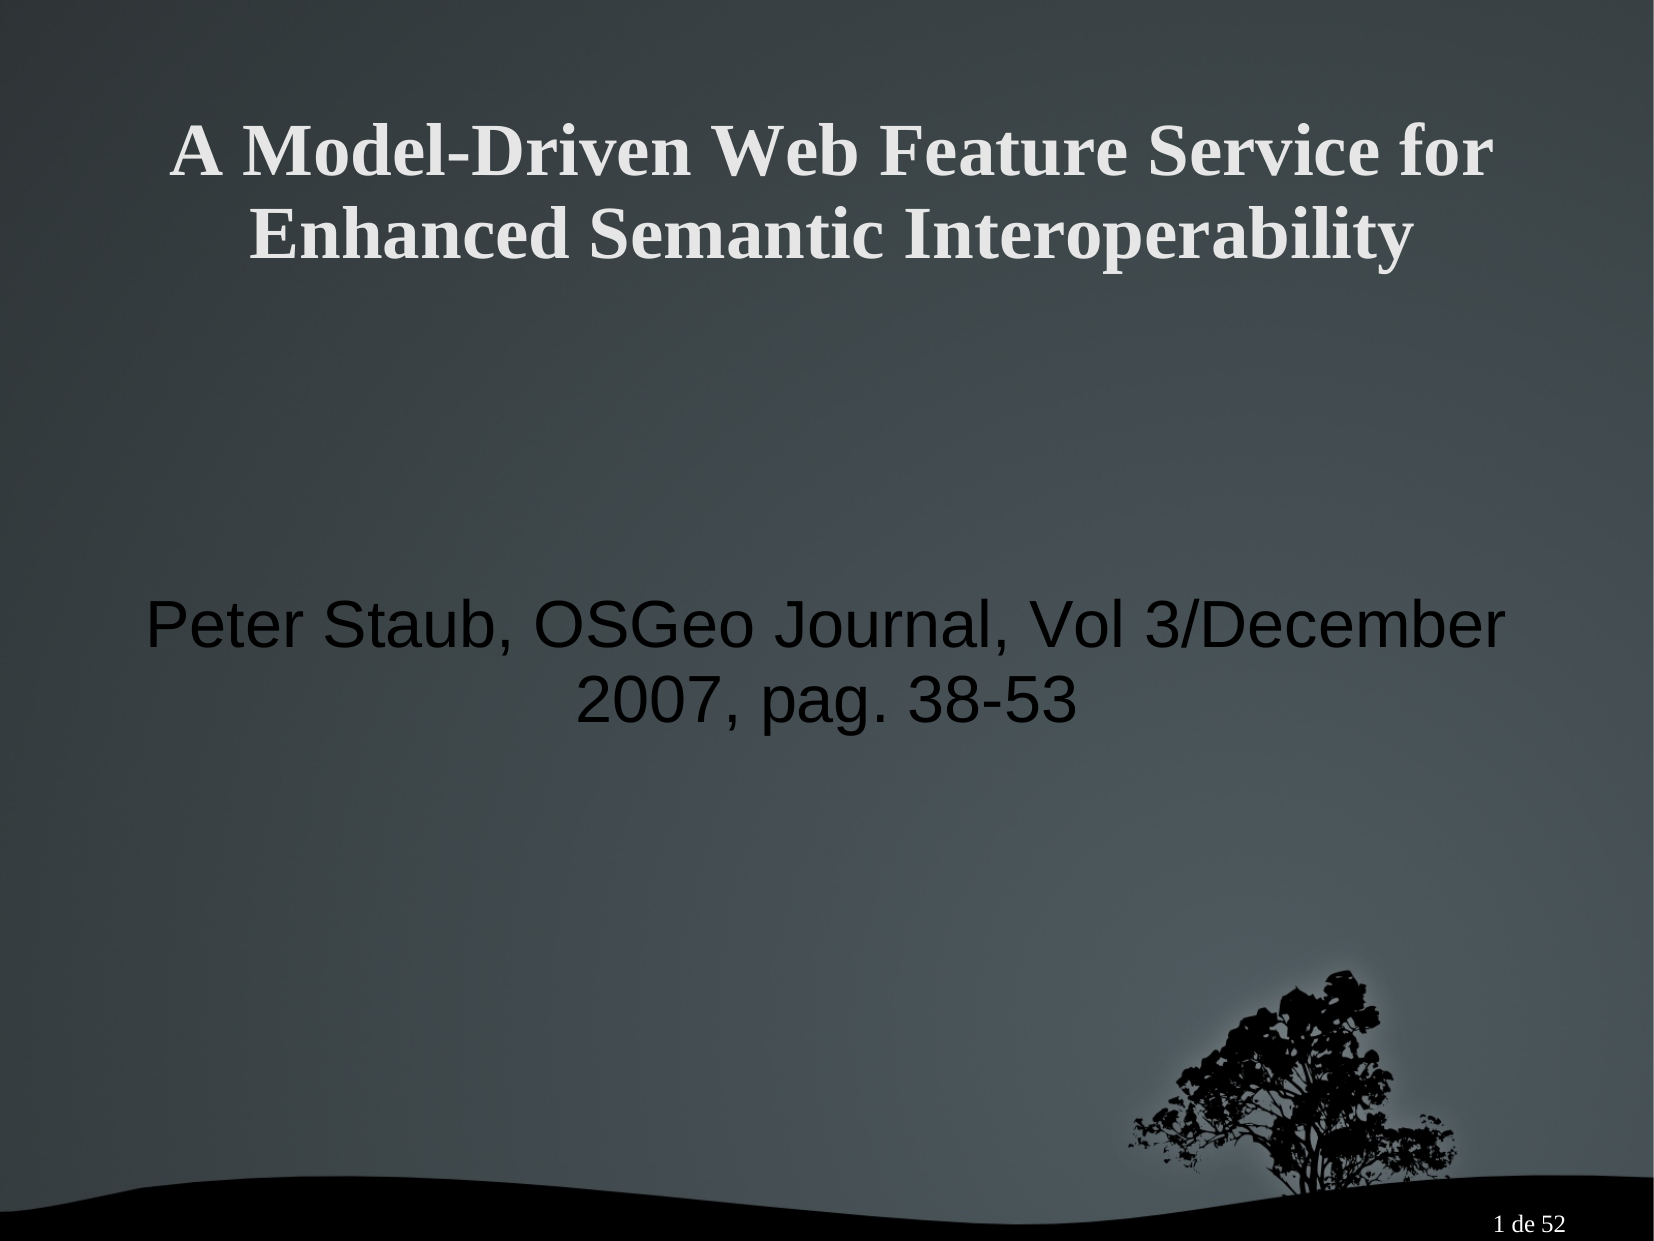

# A Model-Driven Web Feature Service for Enhanced Semantic Interoperability
Peter Staub, OSGeo Journal, Vol 3/December 2007, pag. 38-53
1